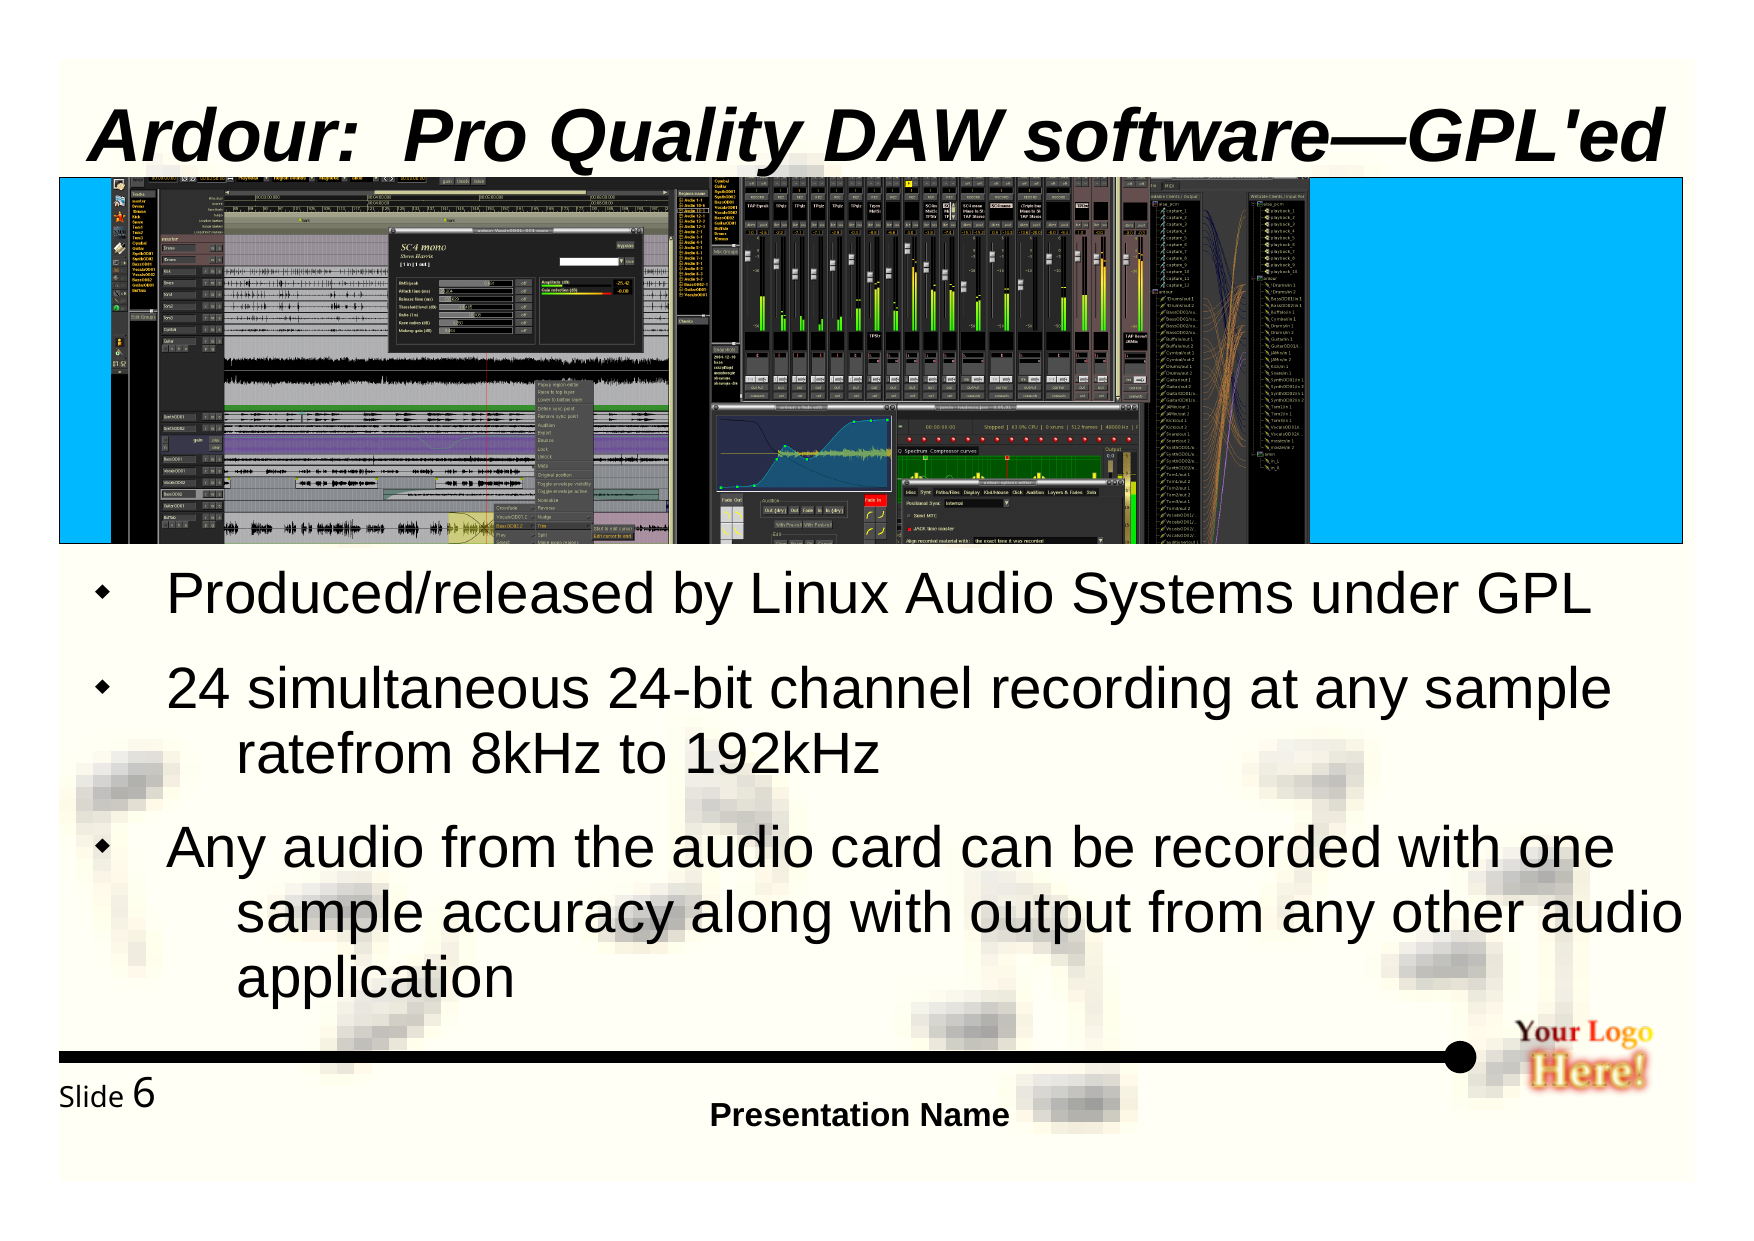

# Ardour: Pro Quality DAW software—GPL'ed
Produced/released by Linux Audio Systems under GPL
24 simultaneous 24-bit channel recording at any sample ratefrom 8kHz to 192kHz
Any audio from the audio card can be recorded with one sample accuracy along with output from any other audio application